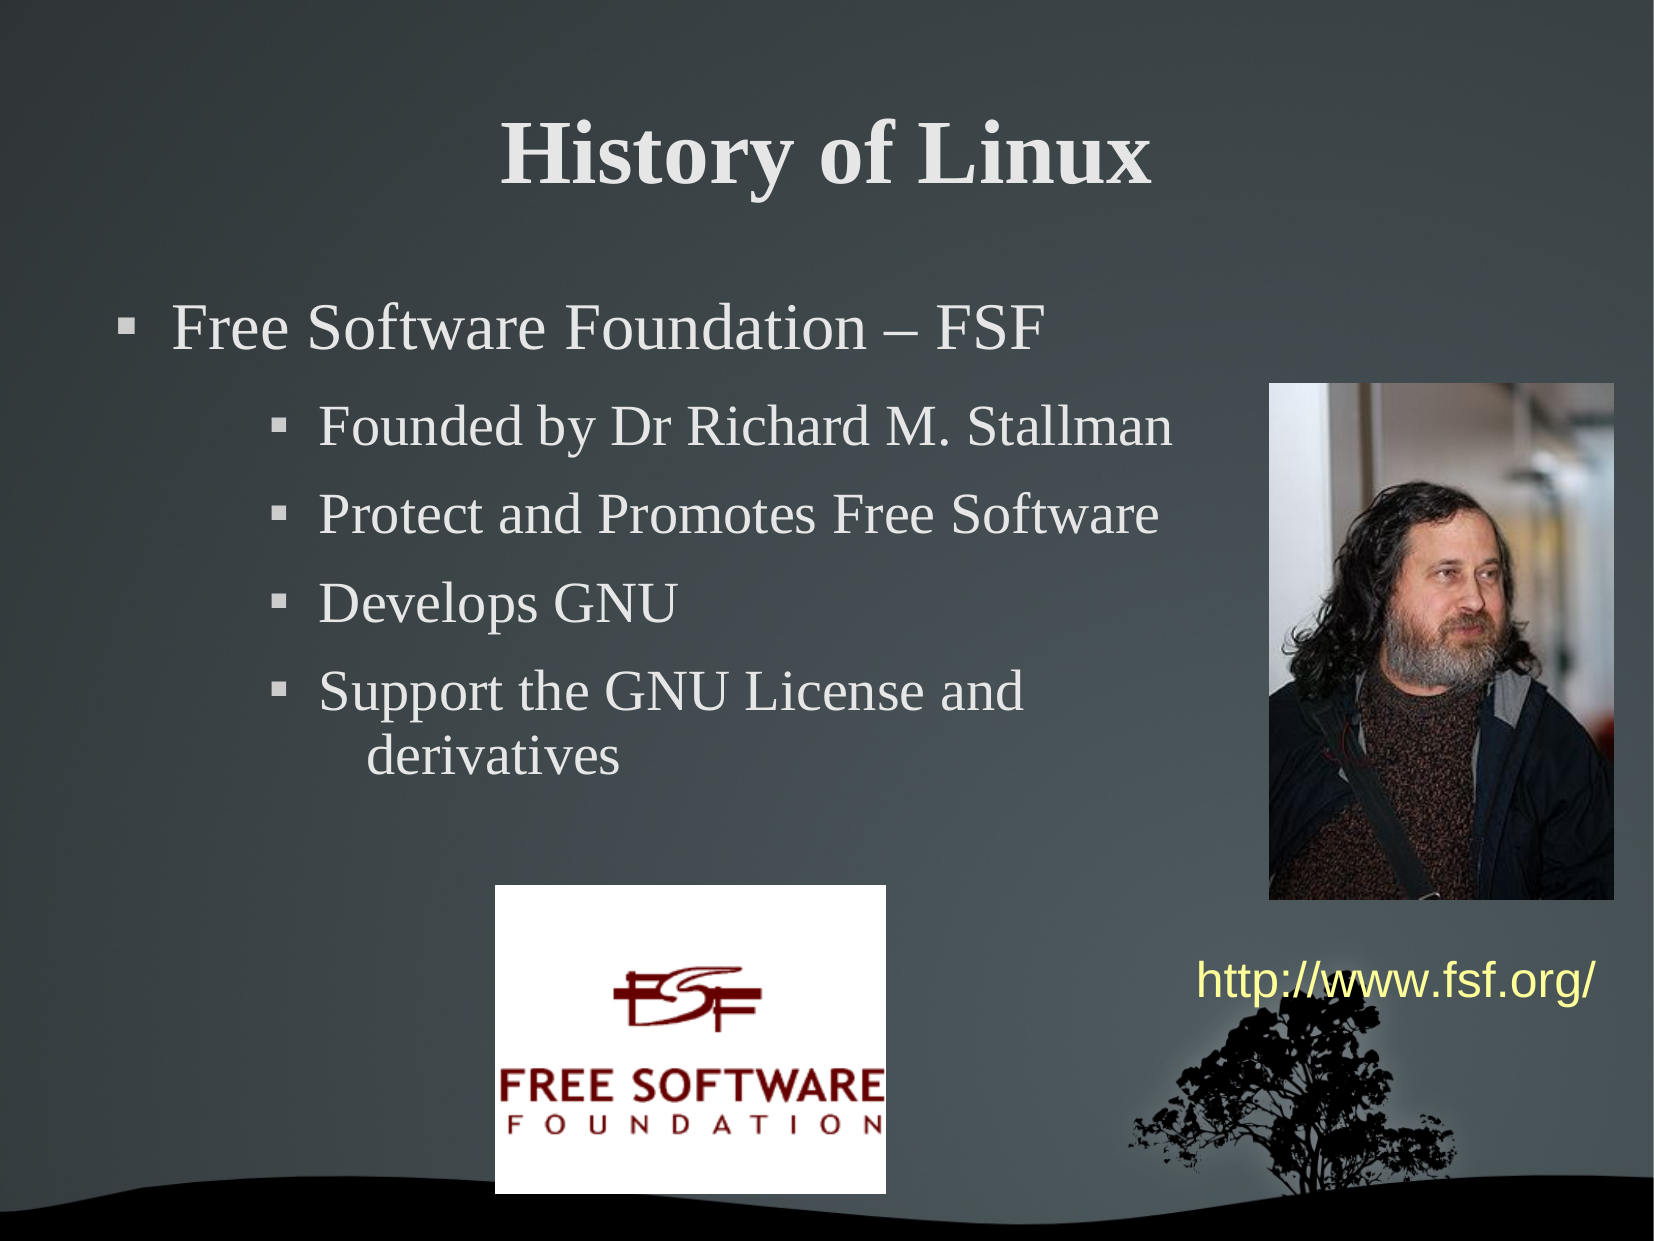

History of Linux
# Free Software Foundation – FSF
Founded by Dr Richard M. Stallman
Protect and Promotes Free Software
Develops GNU
Support the GNU License and
derivatives
http://www.fsf.org/